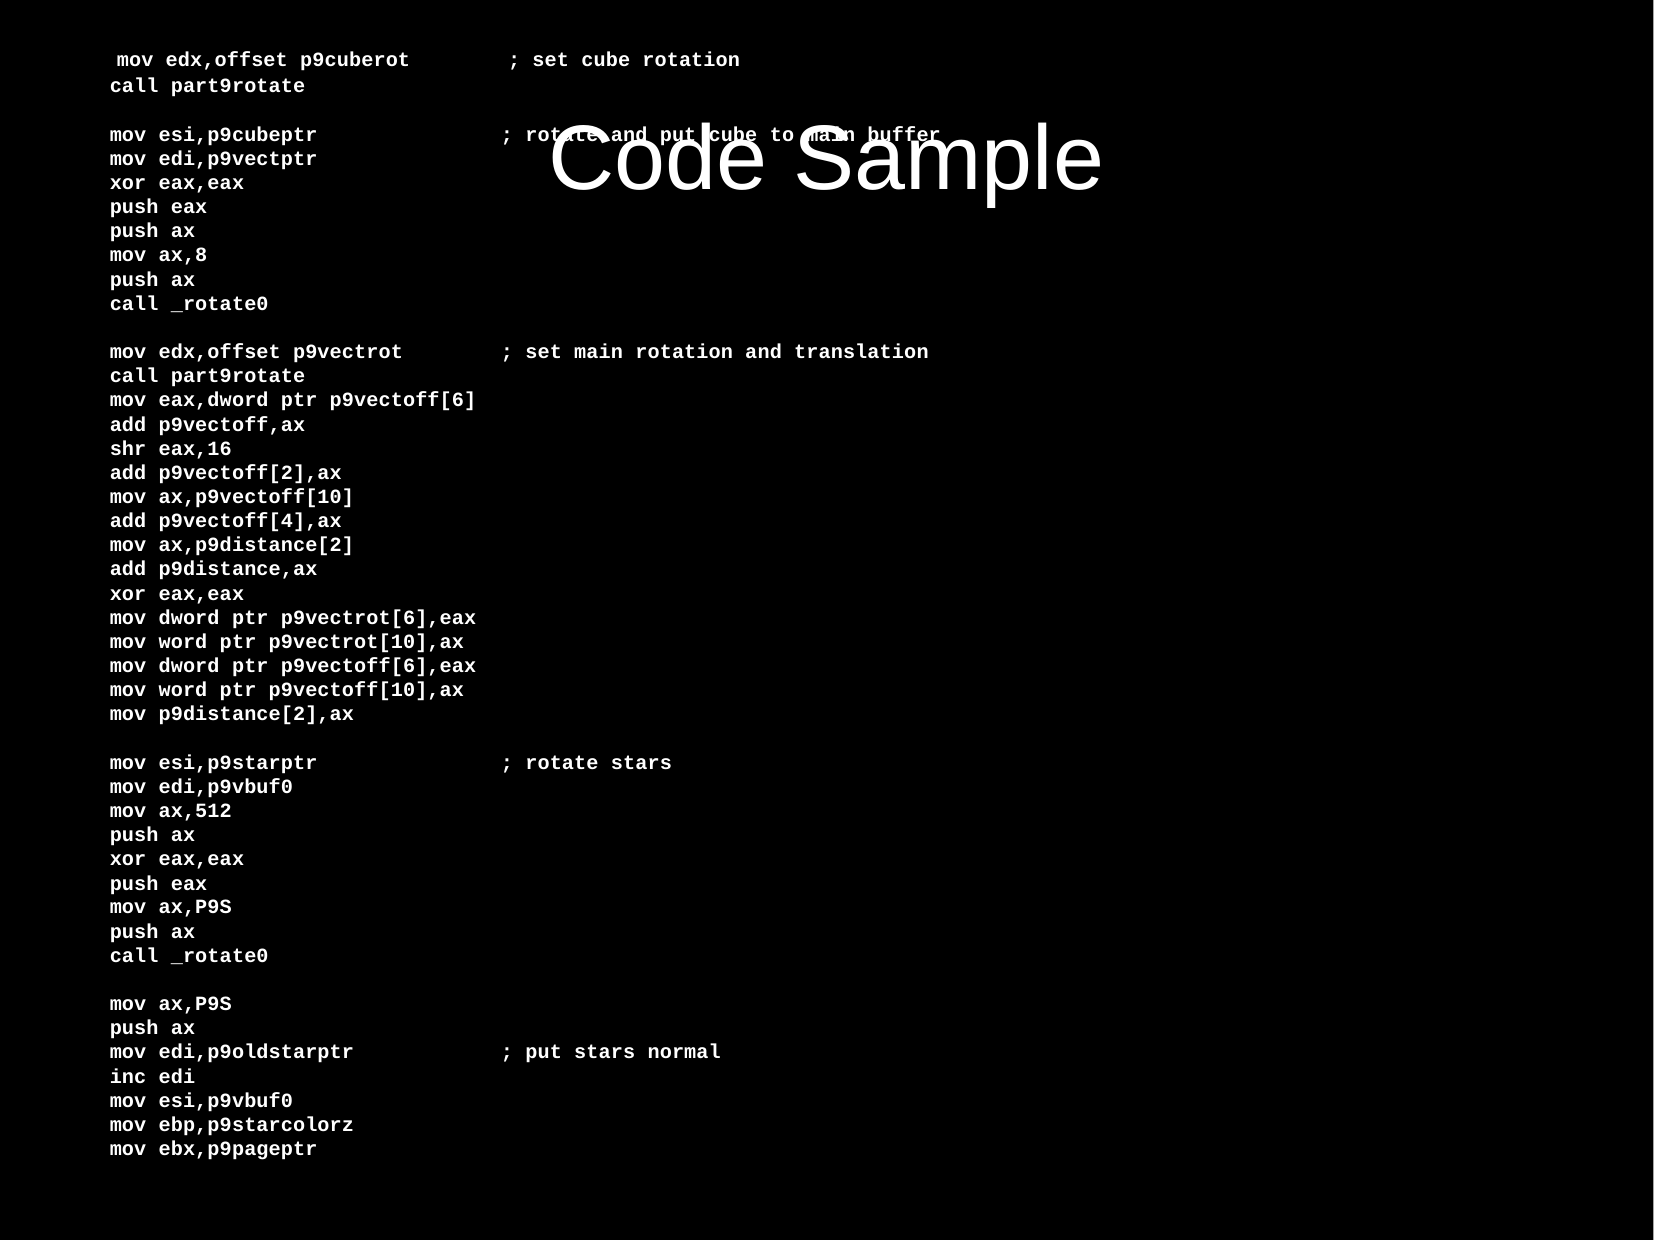

mov edx,offset p9cuberot ; set cube rotation
 call part9rotate
 mov esi,p9cubeptr ; rotate and put cube to main buffer
 mov edi,p9vectptr
 xor eax,eax
 push eax
 push ax
 mov ax,8
 push ax
 call _rotate0
 mov edx,offset p9vectrot ; set main rotation and translation
 call part9rotate
 mov eax,dword ptr p9vectoff[6]
 add p9vectoff,ax
 shr eax,16
 add p9vectoff[2],ax
 mov ax,p9vectoff[10]
 add p9vectoff[4],ax
 mov ax,p9distance[2]
 add p9distance,ax
 xor eax,eax
 mov dword ptr p9vectrot[6],eax
 mov word ptr p9vectrot[10],ax
 mov dword ptr p9vectoff[6],eax
 mov word ptr p9vectoff[10],ax
 mov p9distance[2],ax
 mov esi,p9starptr ; rotate stars
 mov edi,p9vbuf0
 mov ax,512
 push ax
 xor eax,eax
 push eax
 mov ax,P9S
 push ax
 call _rotate0
 mov ax,P9S
 push ax
 mov edi,p9oldstarptr ; put stars normal
 inc edi
 mov esi,p9vbuf0
 mov ebp,p9starcolorz
 mov ebx,p9pageptr
# Code Sample